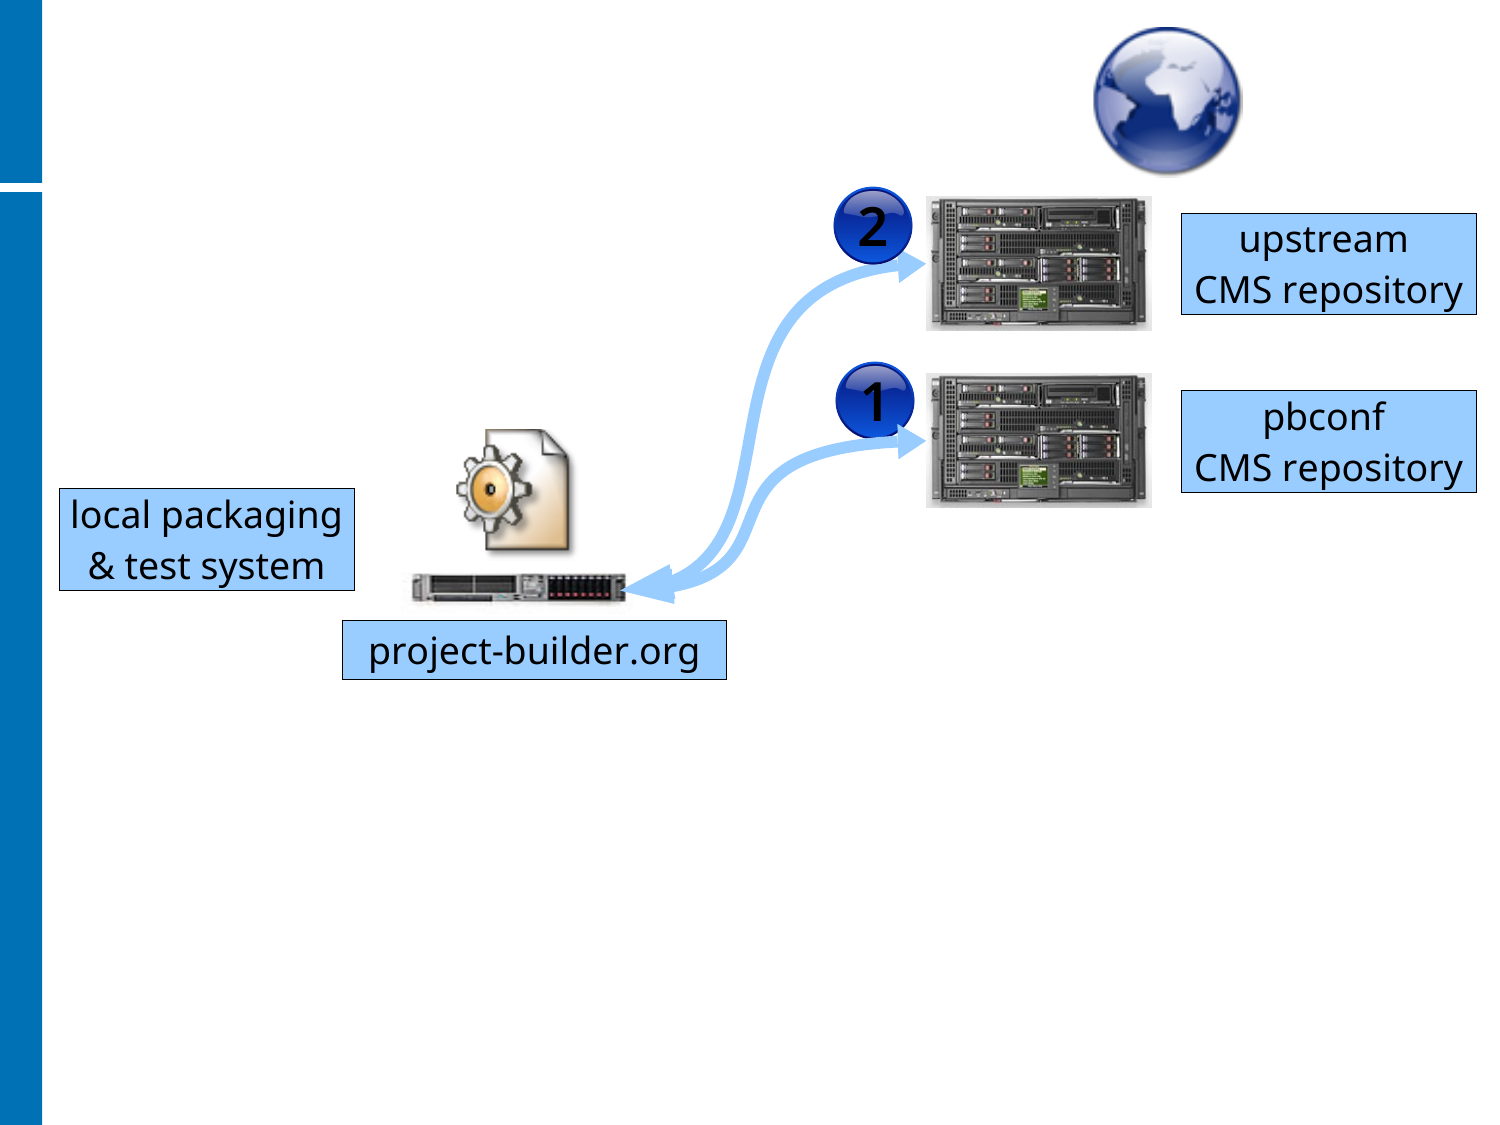

2
upstream
CMS repository
1
pbconf
CMS repository
local packaging
& test system
project-builder.org